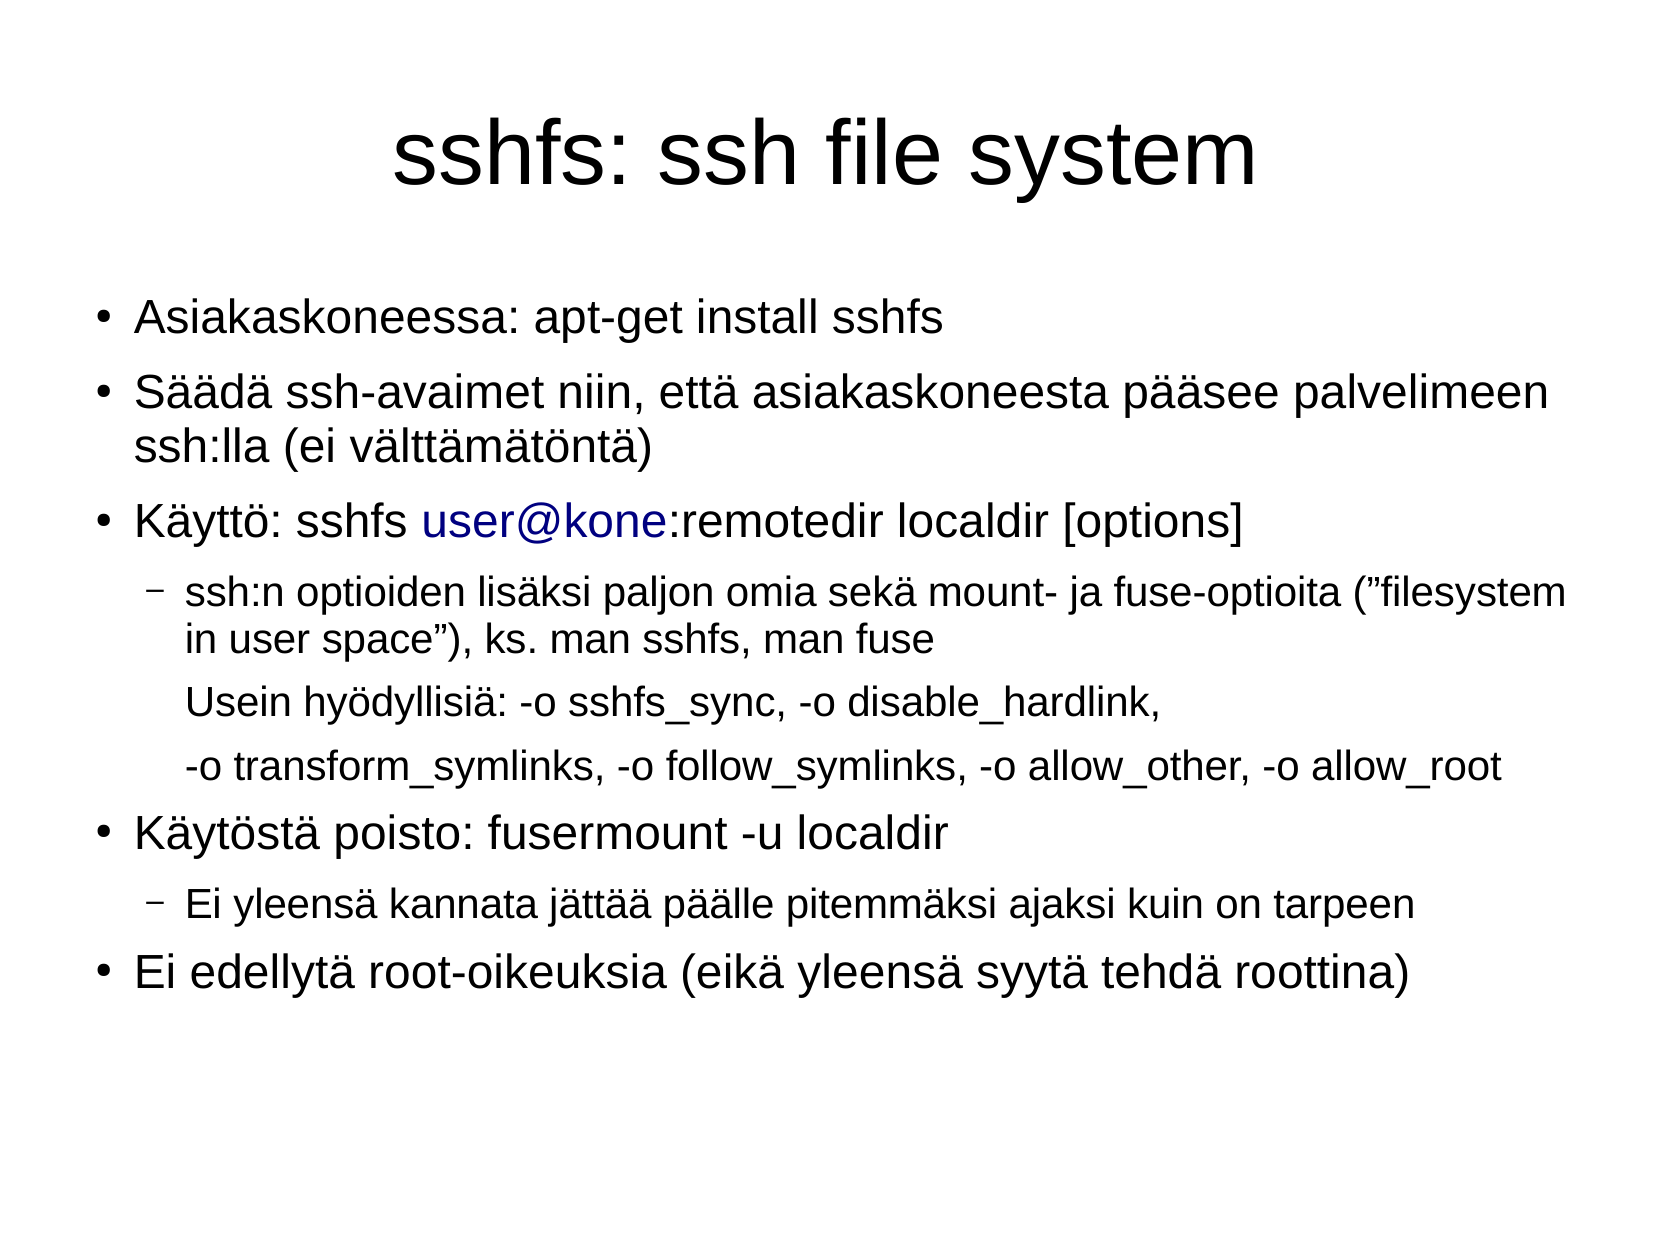

# sshfs: ssh file system
Asiakaskoneessa: apt-get install sshfs
Säädä ssh-avaimet niin, että asiakaskoneesta pääsee palvelimeen ssh:lla (ei välttämätöntä)
Käyttö: sshfs user@kone:remotedir localdir [options]
ssh:n optioiden lisäksi paljon omia sekä mount- ja fuse-optioita (”filesystem in user space”), ks. man sshfs, man fuse
Usein hyödyllisiä: -o sshfs_sync, -o disable_hardlink,
-o transform_symlinks, -o follow_symlinks, -o allow_other, -o allow_root
Käytöstä poisto: fusermount -u localdir
Ei yleensä kannata jättää päälle pitemmäksi ajaksi kuin on tarpeen
Ei edellytä root-oikeuksia (eikä yleensä syytä tehdä roottina)